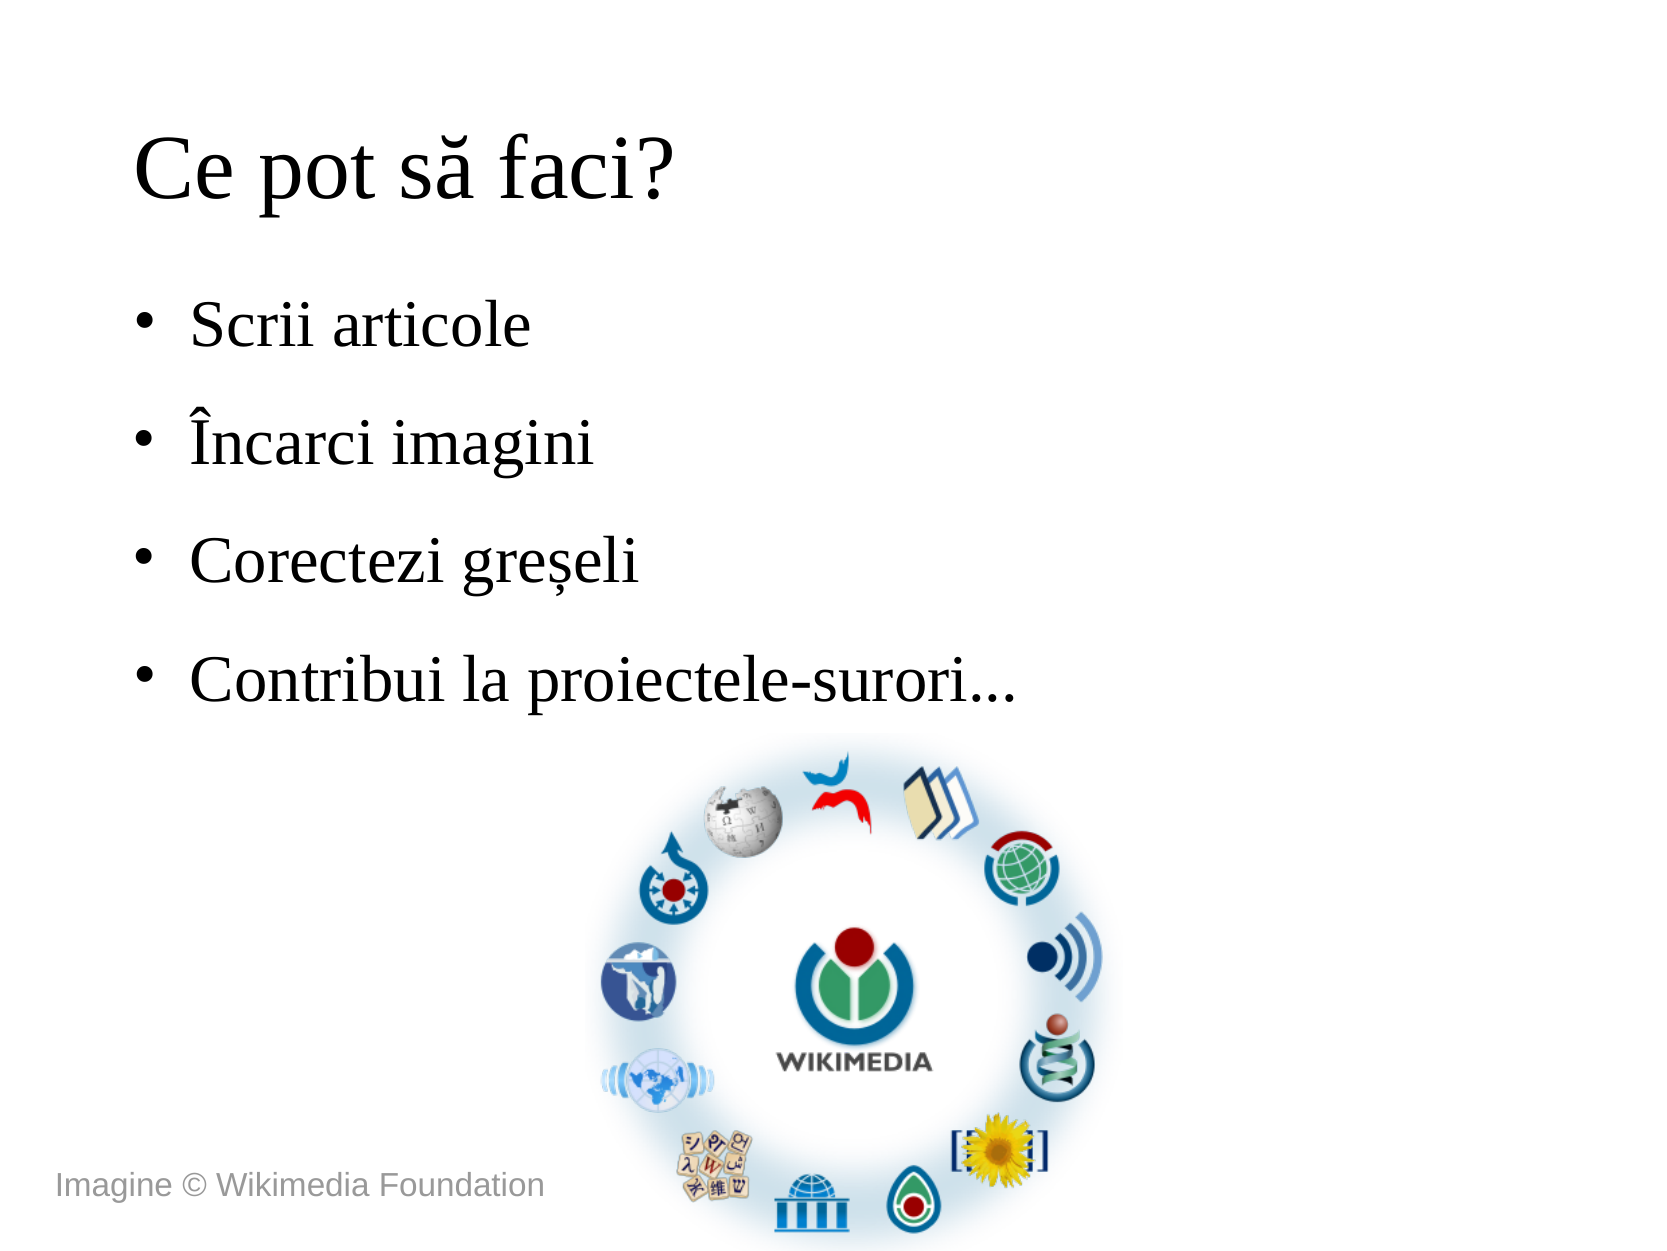

# Ce pot să faci?
Scrii articole
Încarci imagini
Corectezi greșeli
Contribui la proiectele-surori...
Imagine © Wikimedia Foundation